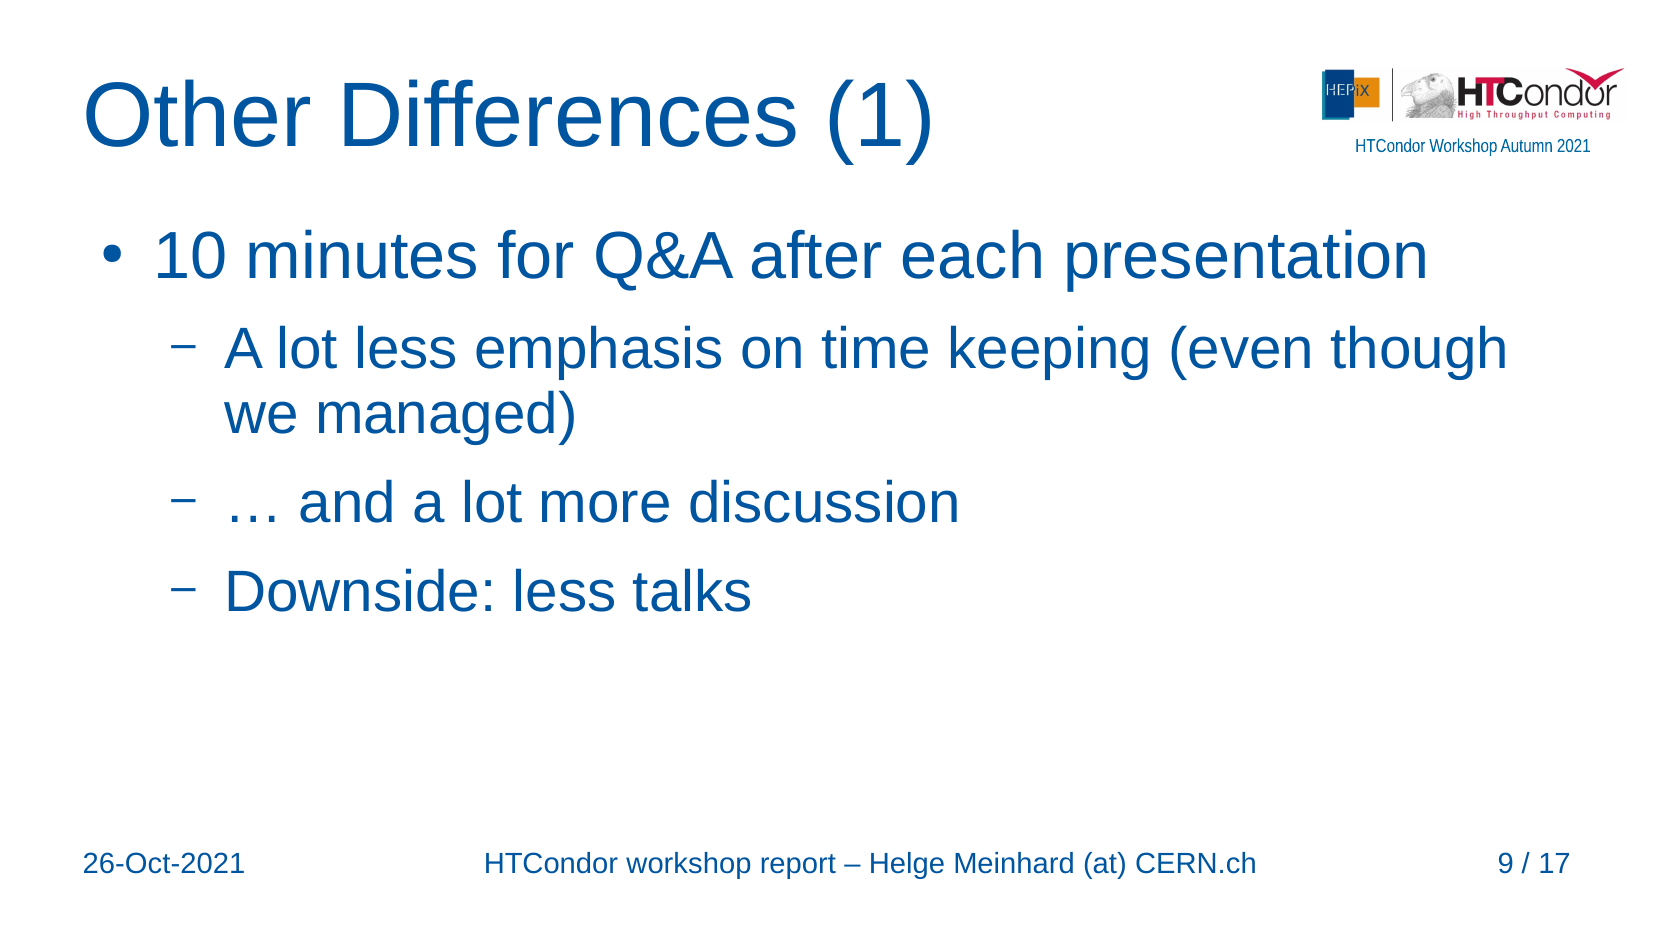

# Other Differences (1)
10 minutes for Q&A after each presentation
A lot less emphasis on time keeping (even though we managed)
… and a lot more discussion
Downside: less talks
26-Oct-2021
HTCondor workshop report – Helge Meinhard (at) CERN.ch
9